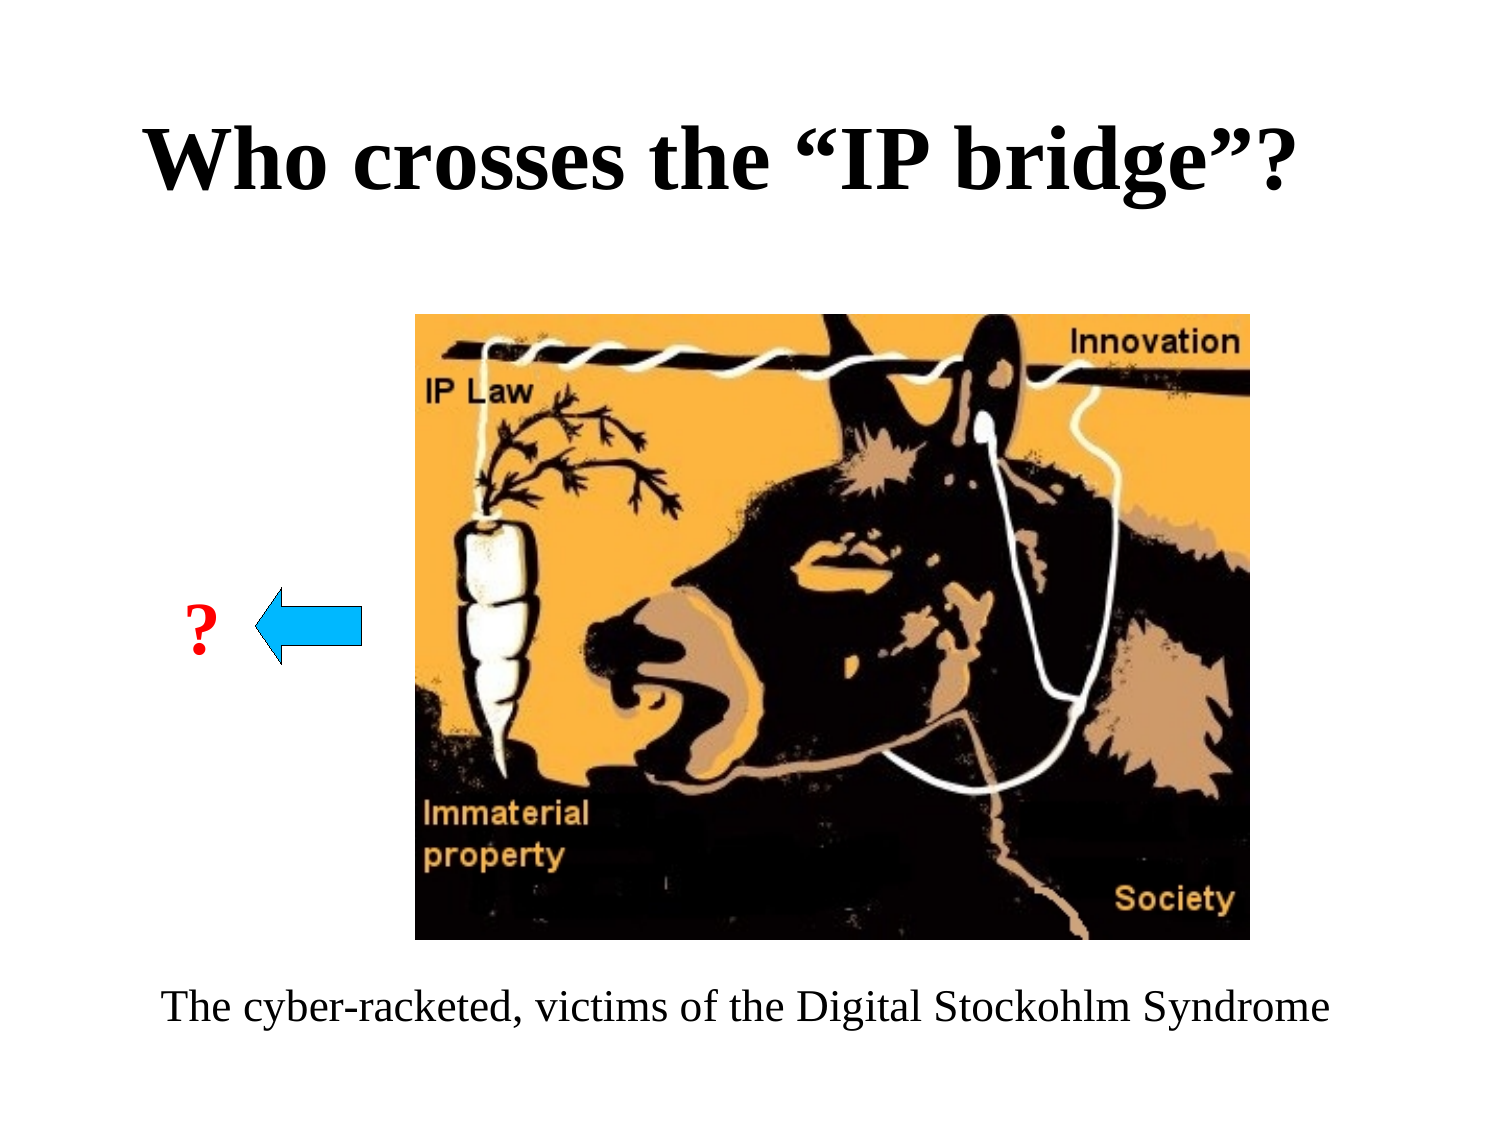

# Who crosses the “IP bridge”?
?
The cyber-racketed, victims of the Digital Stockohlm Syndrome